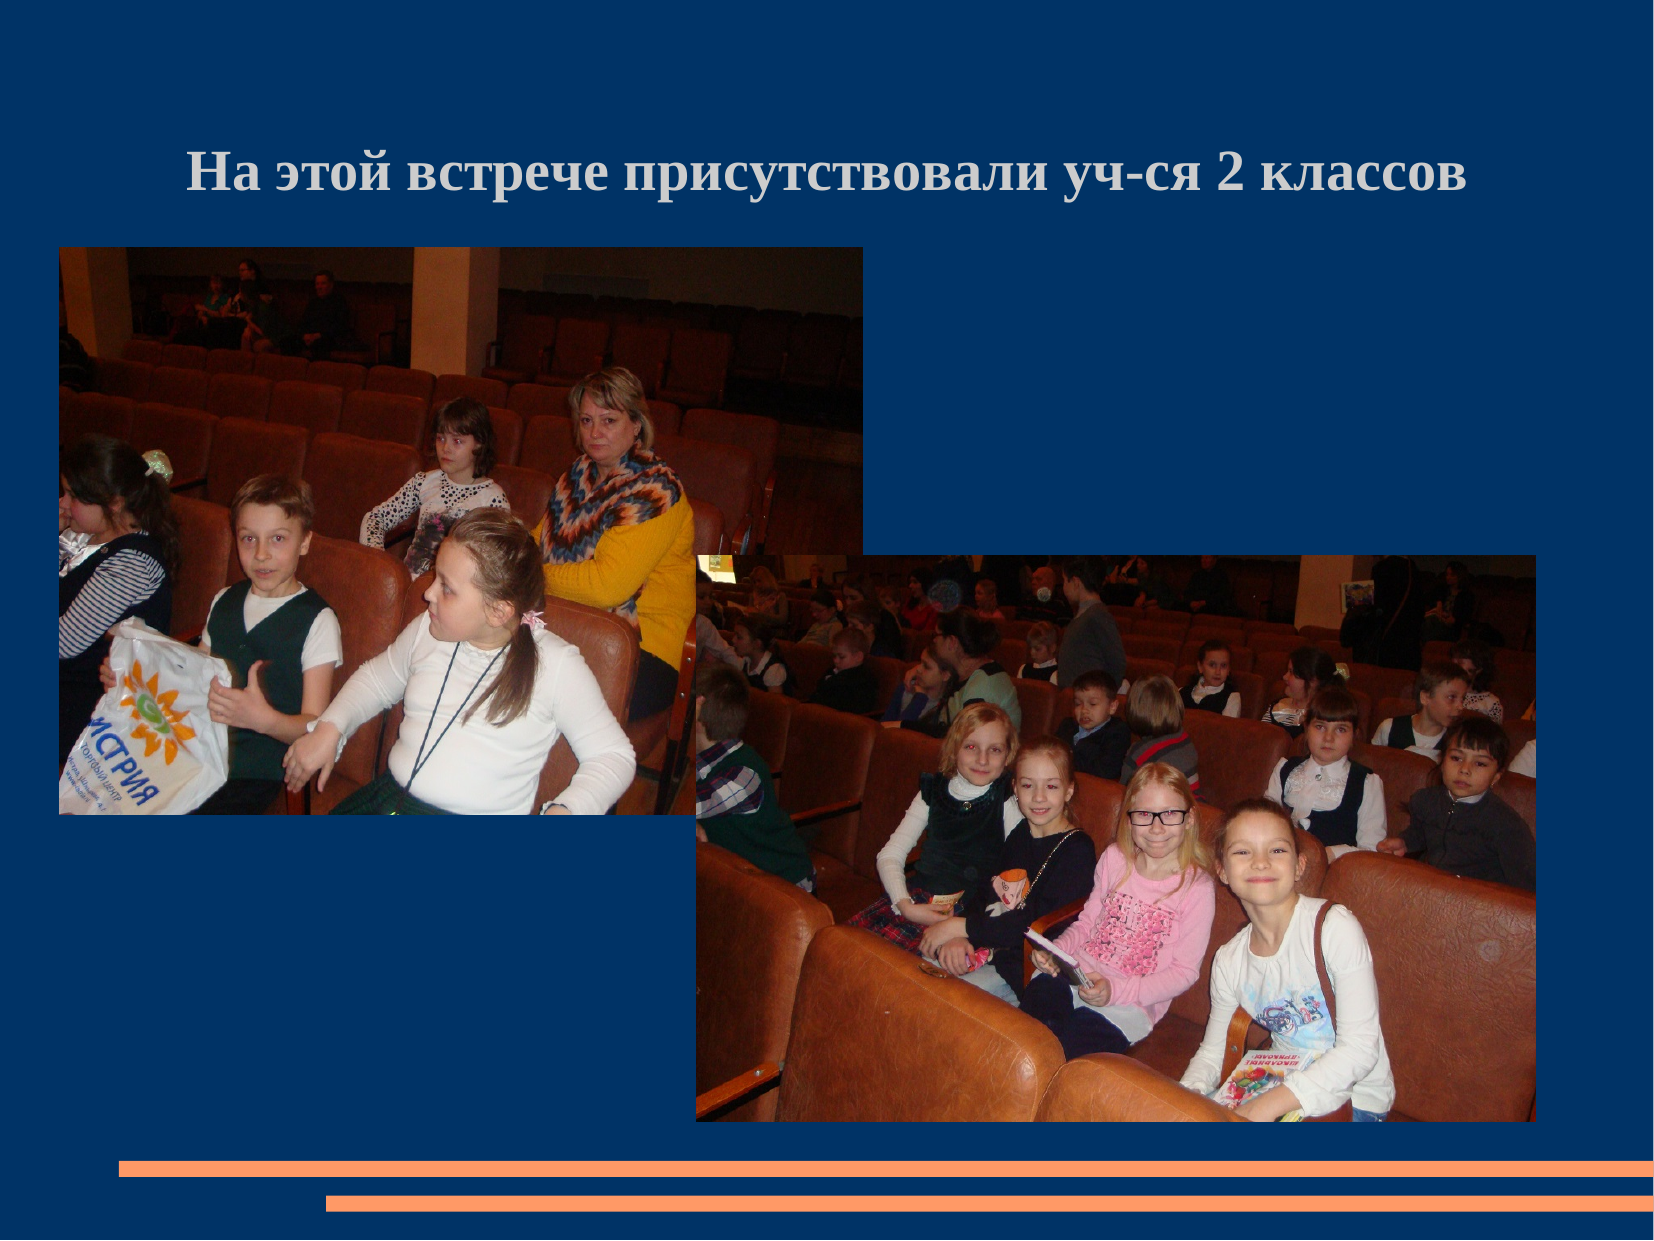

# На этой встрече присутствовали уч-ся 2 классов